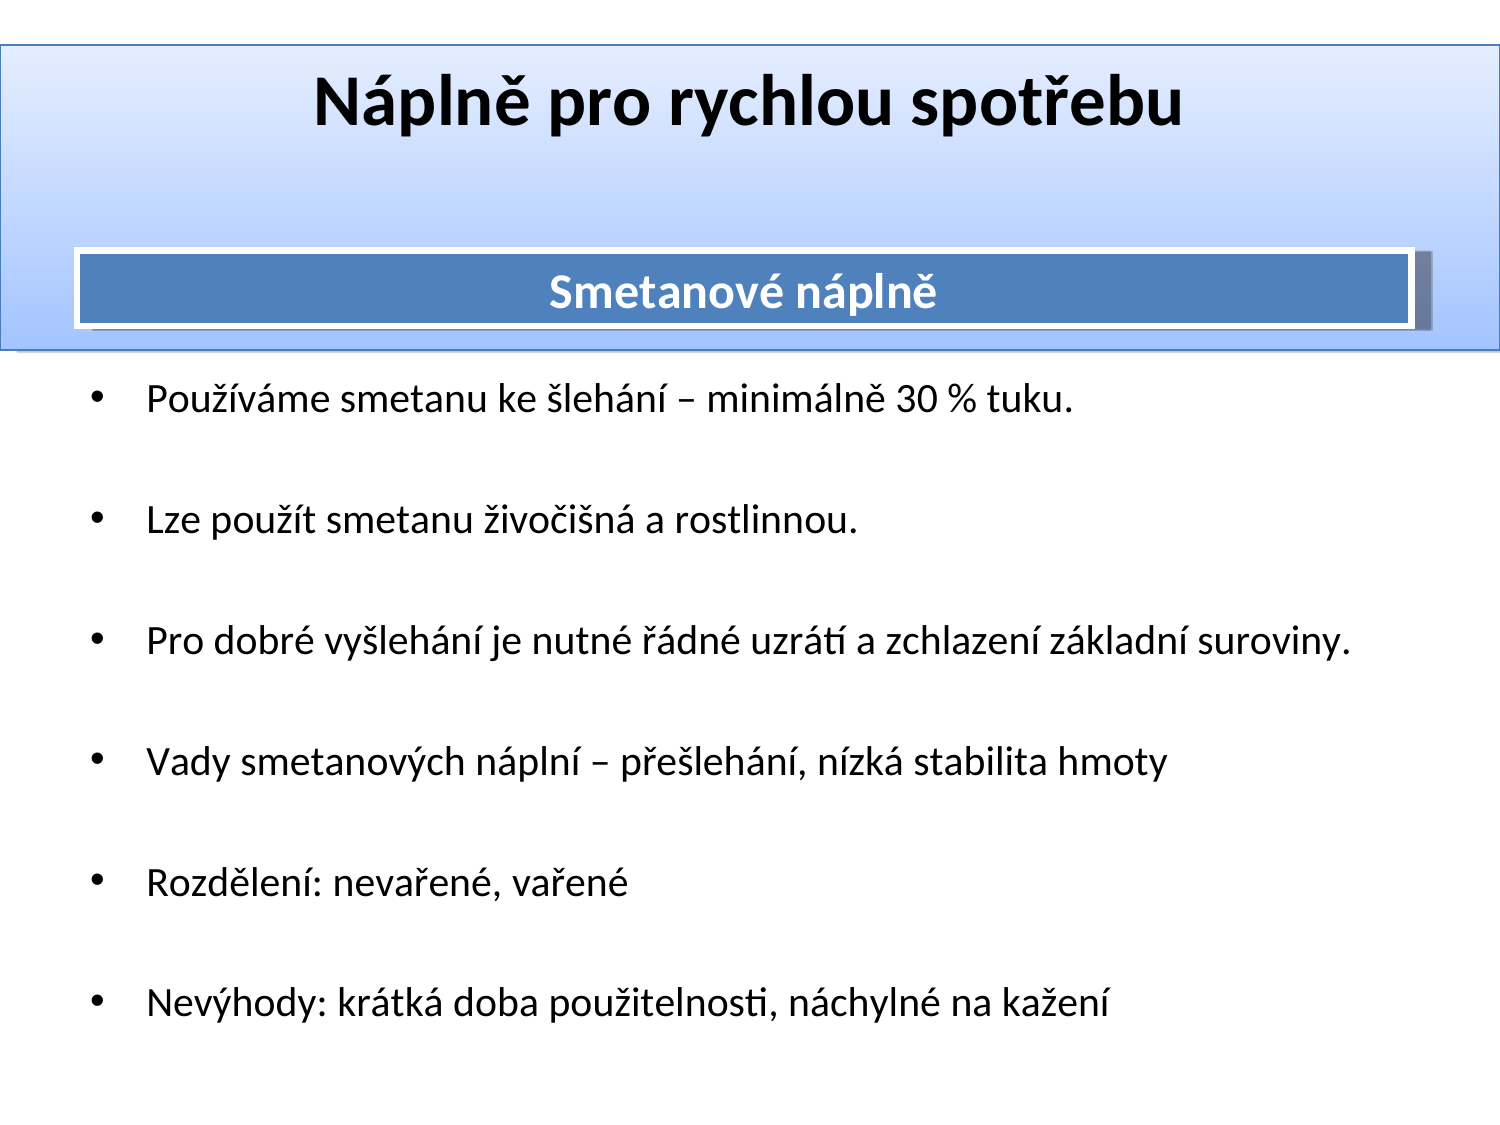

Náplně pro rychlou spotřebu
Smetanové náplně
# Používáme smetanu ke šlehání – minimálně 30 % tuku.
Lze použít smetanu živočišná a rostlinnou.
Pro dobré vyšlehání je nutné řádné uzrátí a zchlazení základní suroviny.
Vady smetanových náplní – přešlehání, nízká stabilita hmoty
Rozdělení: nevařené, vařené
Nevýhody: krátká doba použitelnosti, náchylné na kažení